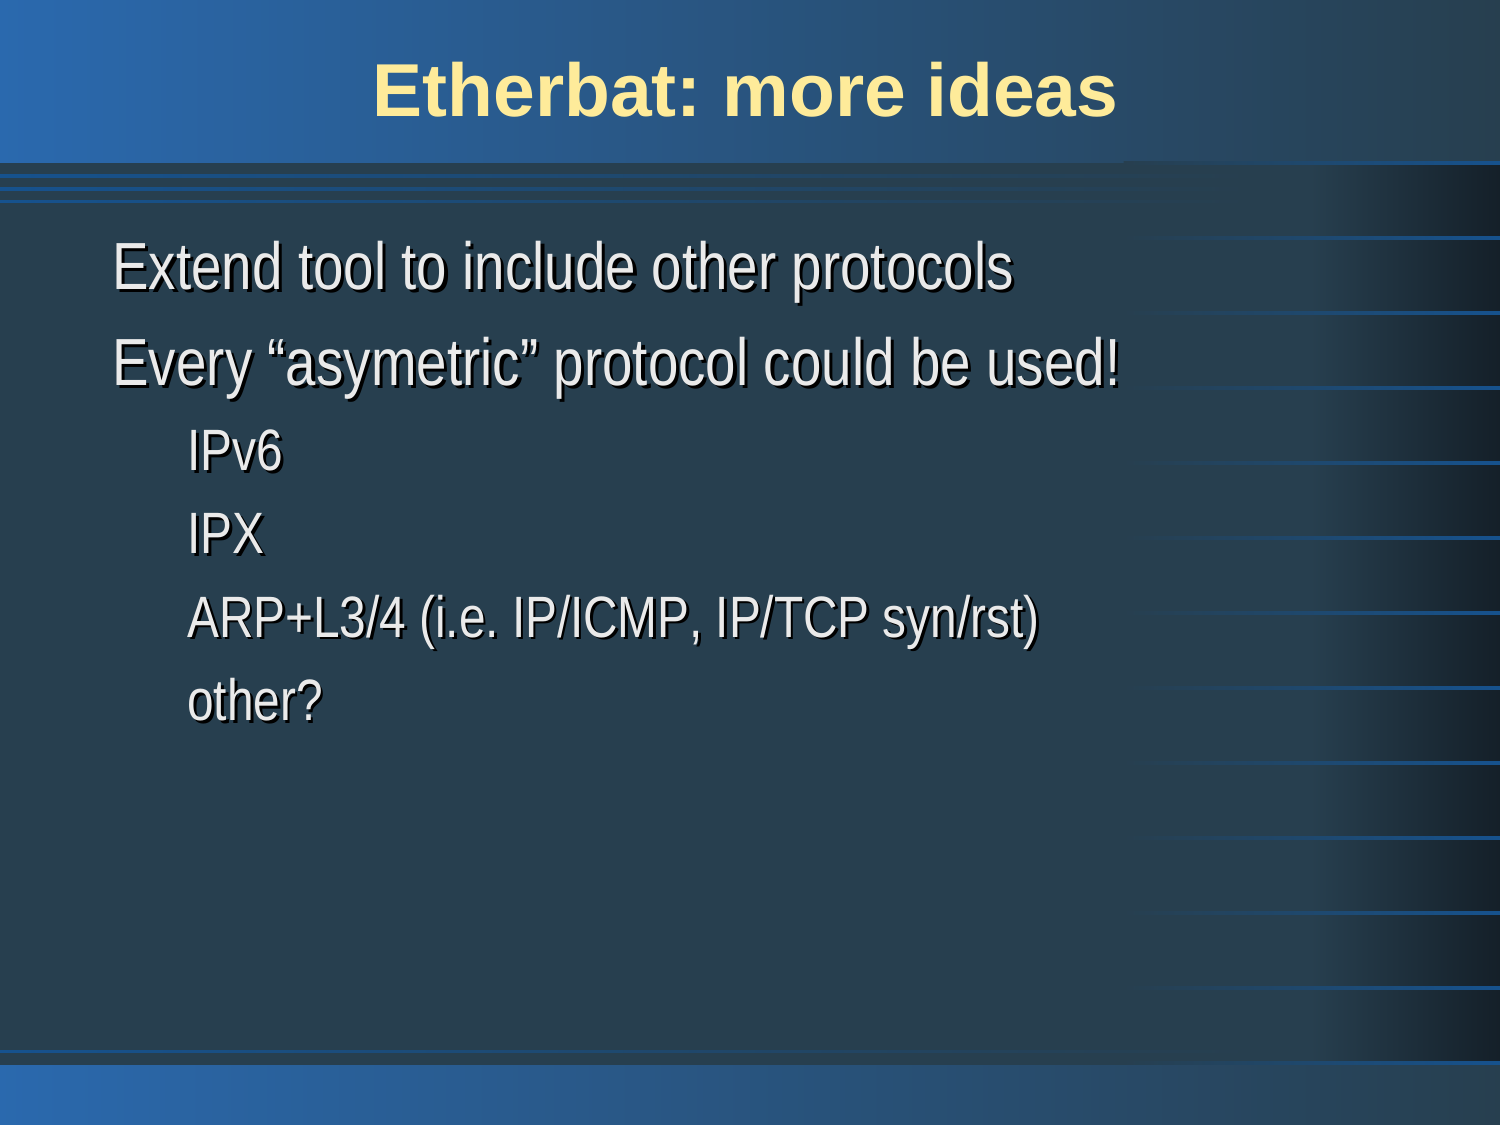

# Etherbat: more ideas
Extend tool to include other protocols
Every “asymetric” protocol could be used!
IPv6
IPX
ARP+L3/4 (i.e. IP/ICMP, IP/TCP syn/rst)
other?